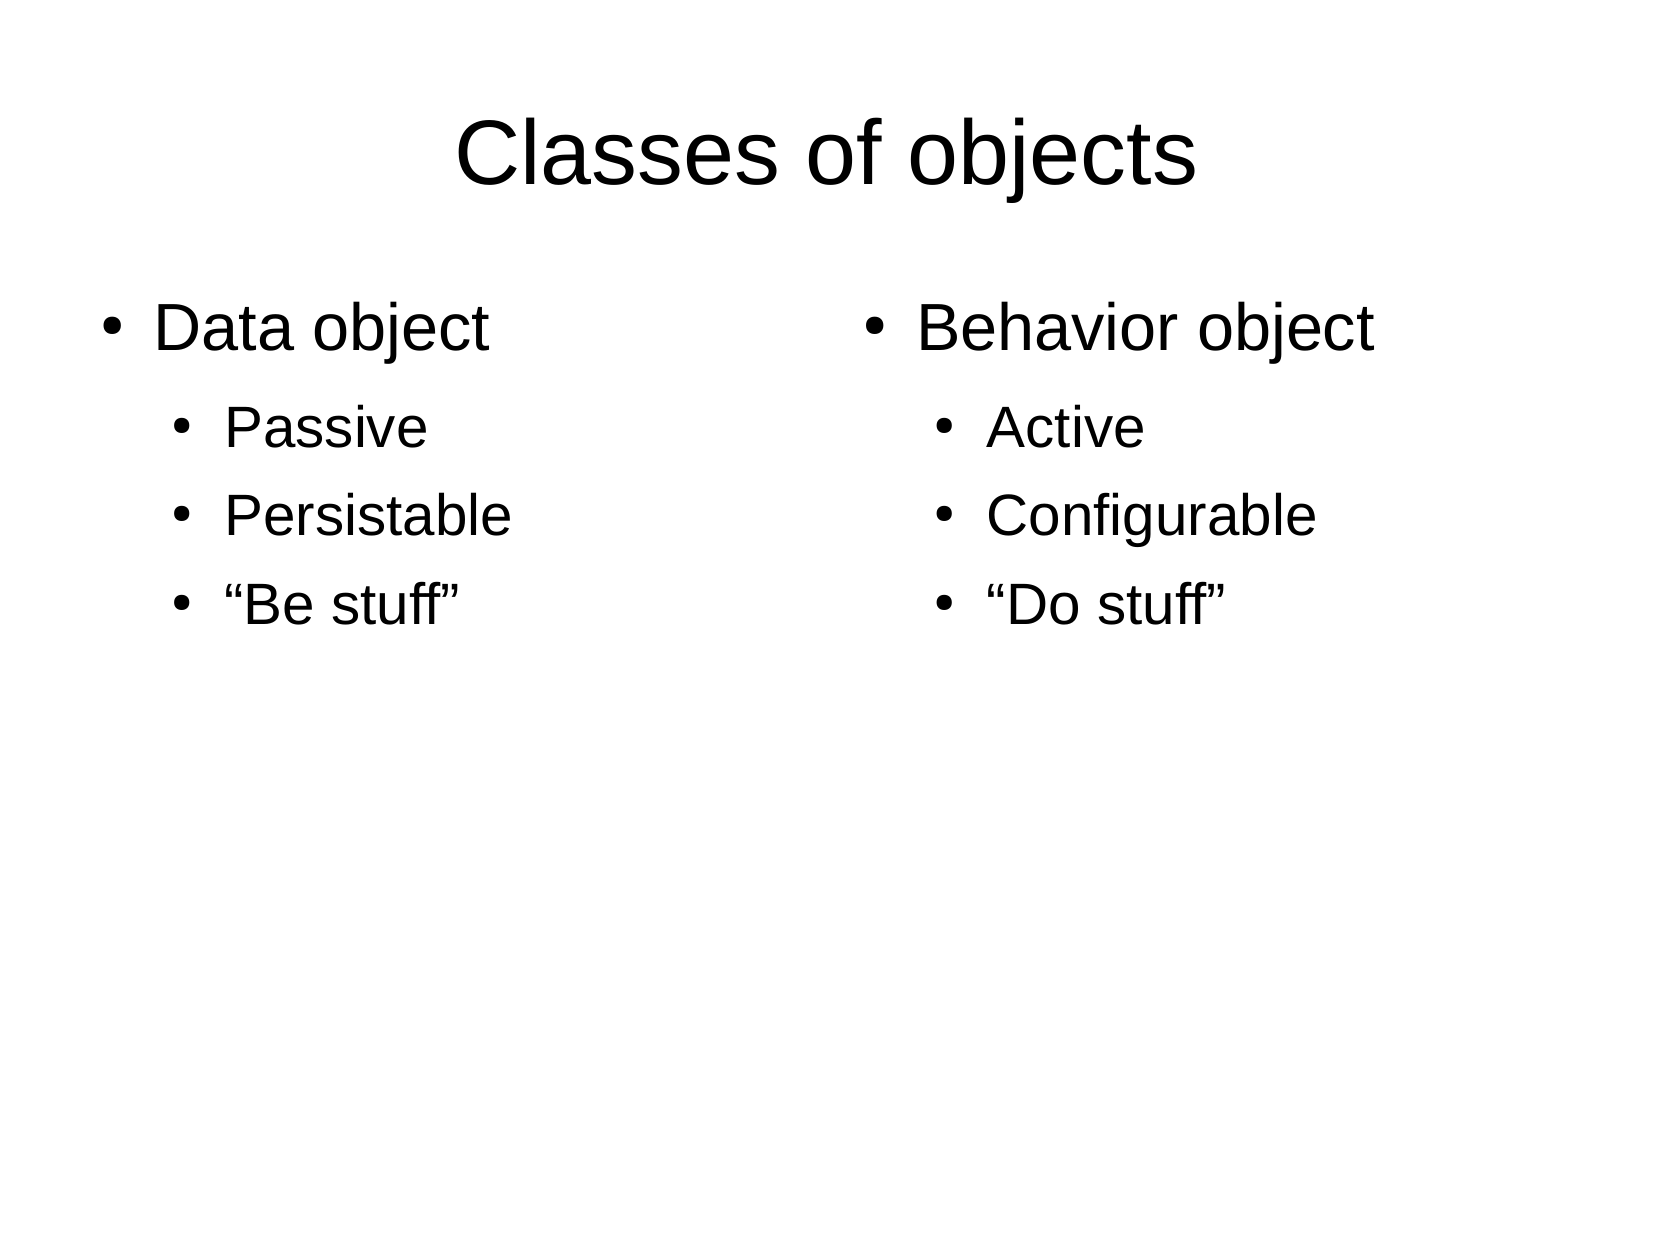

# Classes of objects
Data object
Passive
Persistable
“Be stuff”
Behavior object
Active
Configurable
“Do stuff”